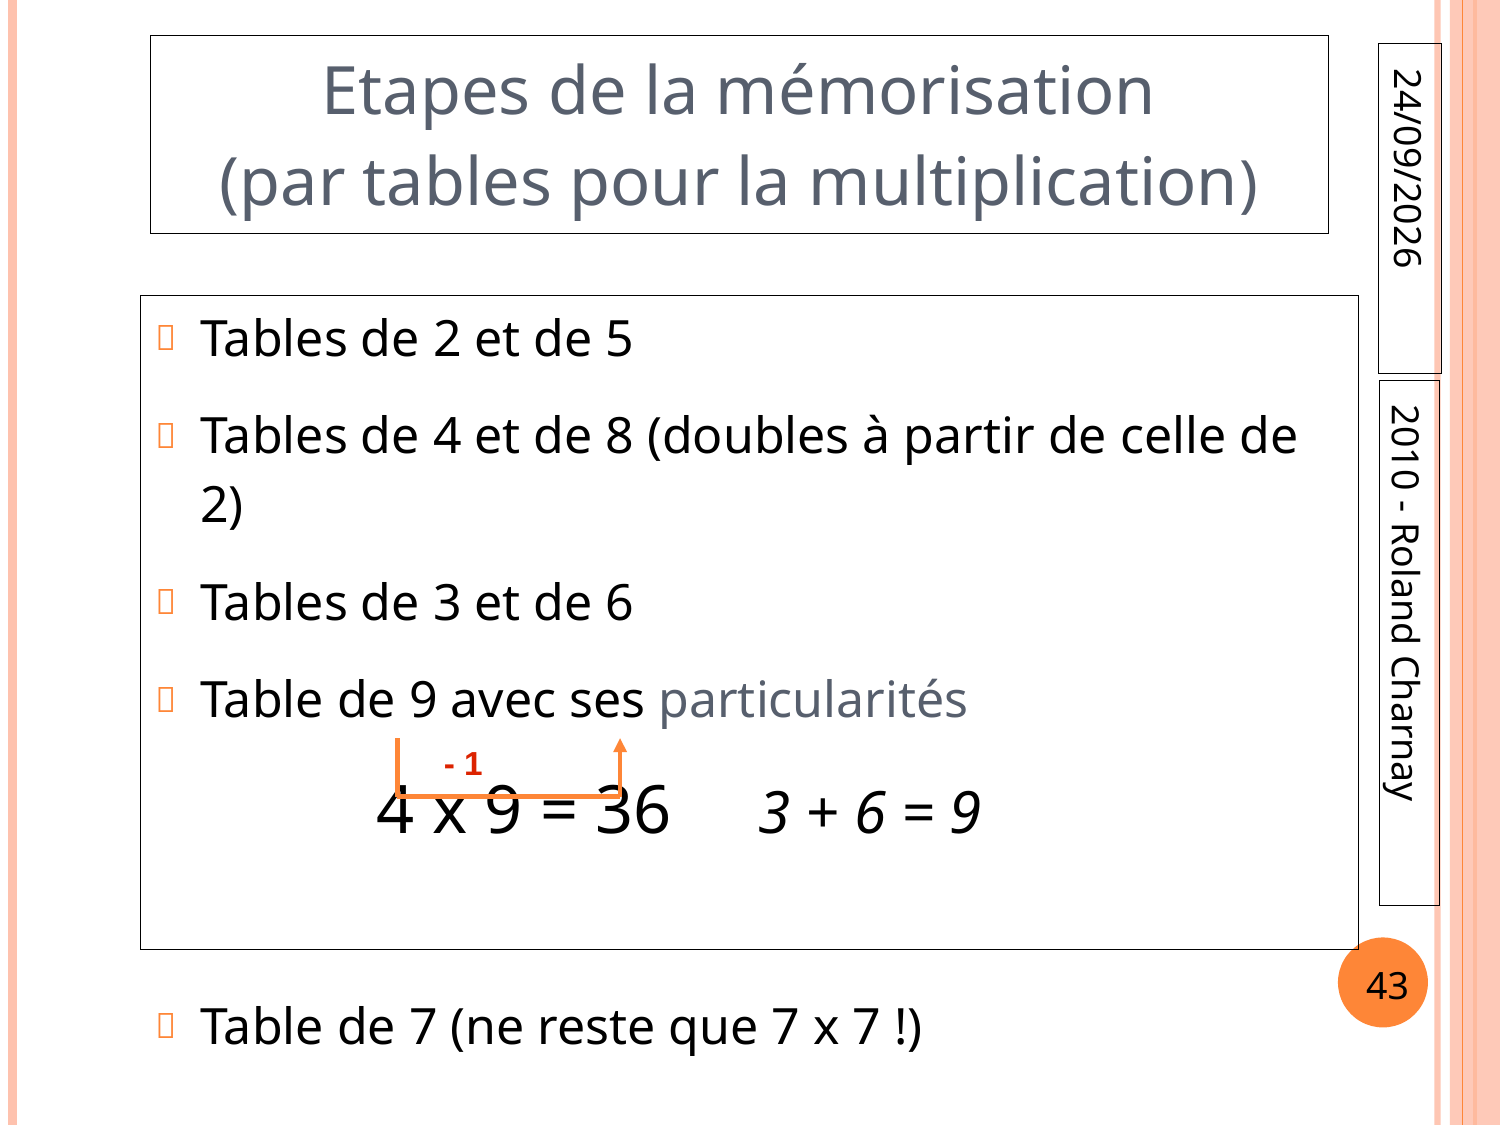

# Etapes de la mémorisation (par tables pour la multiplication)
Tables de 2 et de 5
Tables de 4 et de 8 (doubles à partir de celle de 2)
Tables de 3 et de 6
Table de 9 avec ses particularités
			4 x 9 = 36 3 + 6 = 9
Table de 7 (ne reste que 7 x 7 !)
- 1